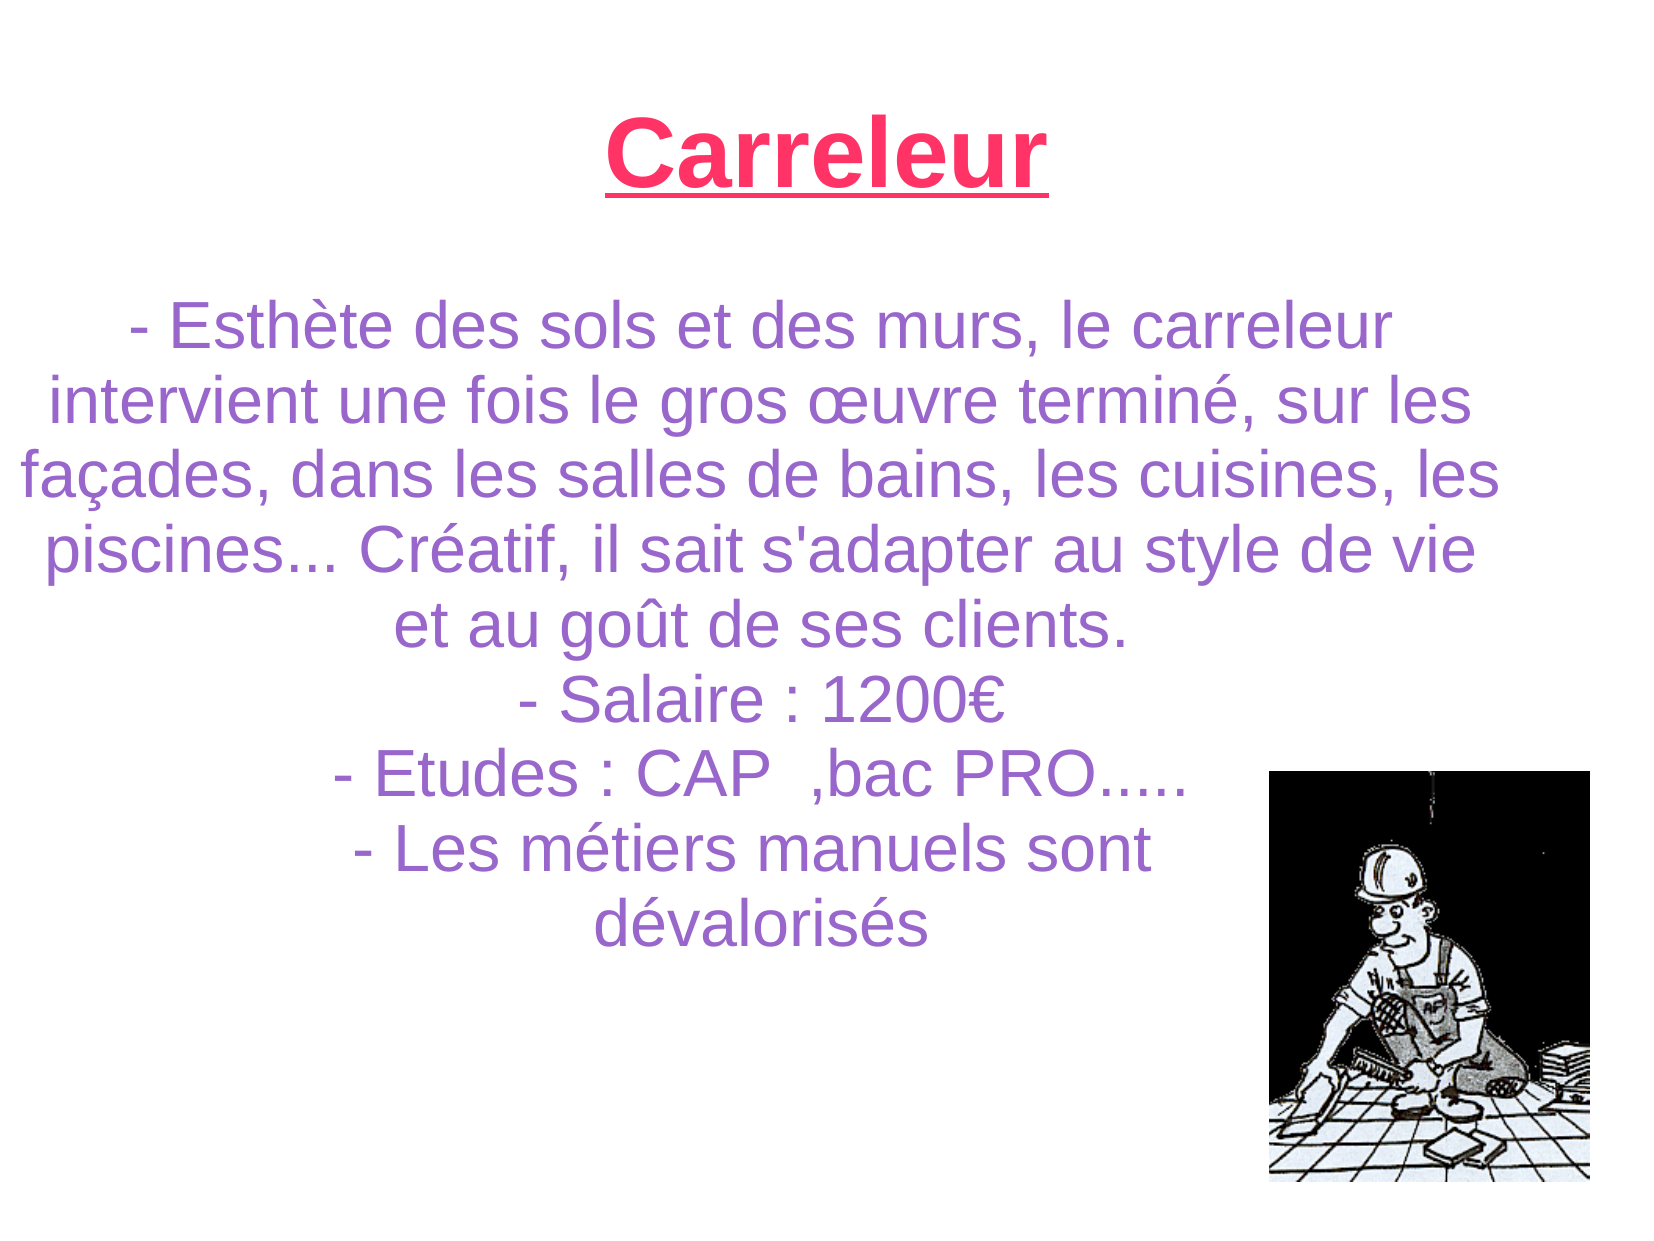

# Carreleur
- Esthète des sols et des murs, le carreleur intervient une fois le gros œuvre terminé, sur les façades, dans les salles de bains, les cuisines, les piscines... Créatif, il sait s'adapter au style de vie et au goût de ses clients.
- Salaire : 1200€
- Etudes : CAP ,bac PRO.....
- Les métiers manuels sont
dévalorisés